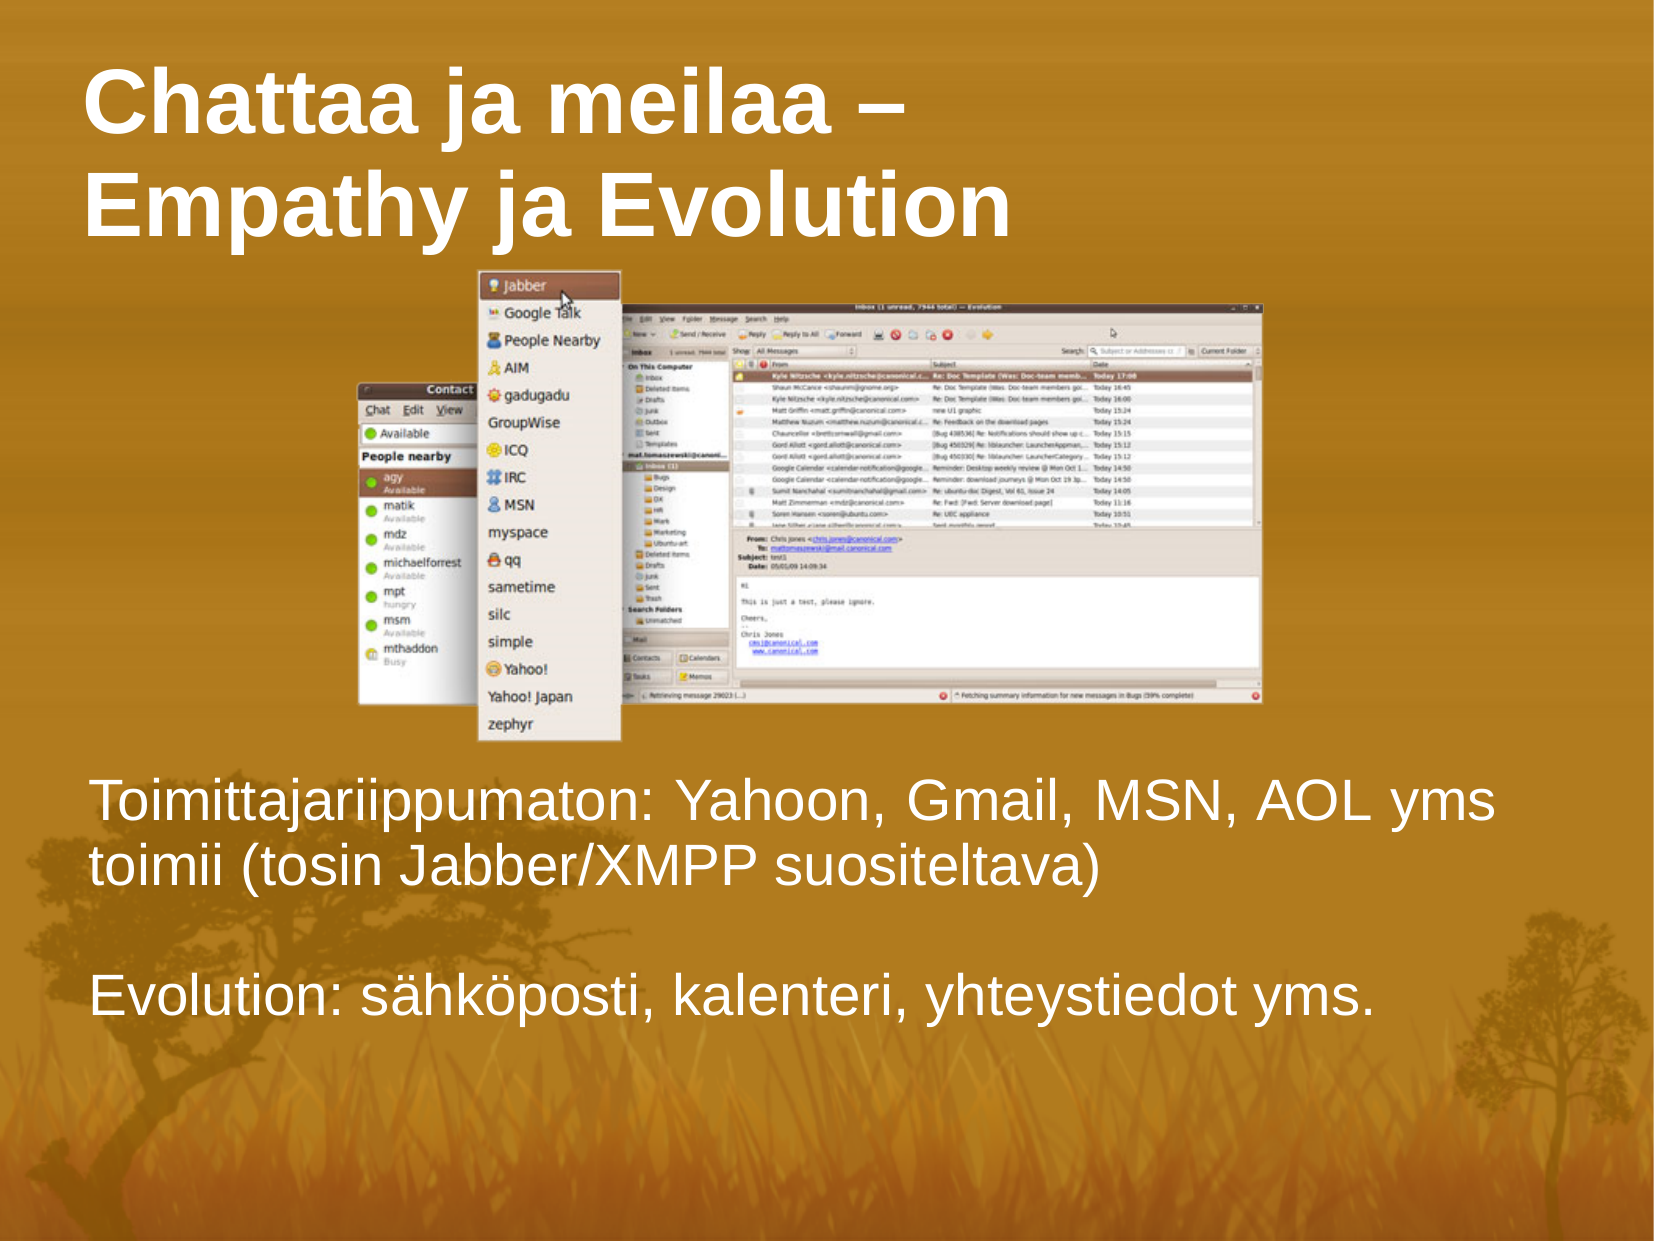

# Chattaa ja meilaa – Empathy ja Evolution
Toimittajariippumaton: Yahoon, Gmail, MSN, AOL yms toimii (tosin Jabber/XMPP suositeltava)
Evolution: sähköposti, kalenteri, yhteystiedot yms.